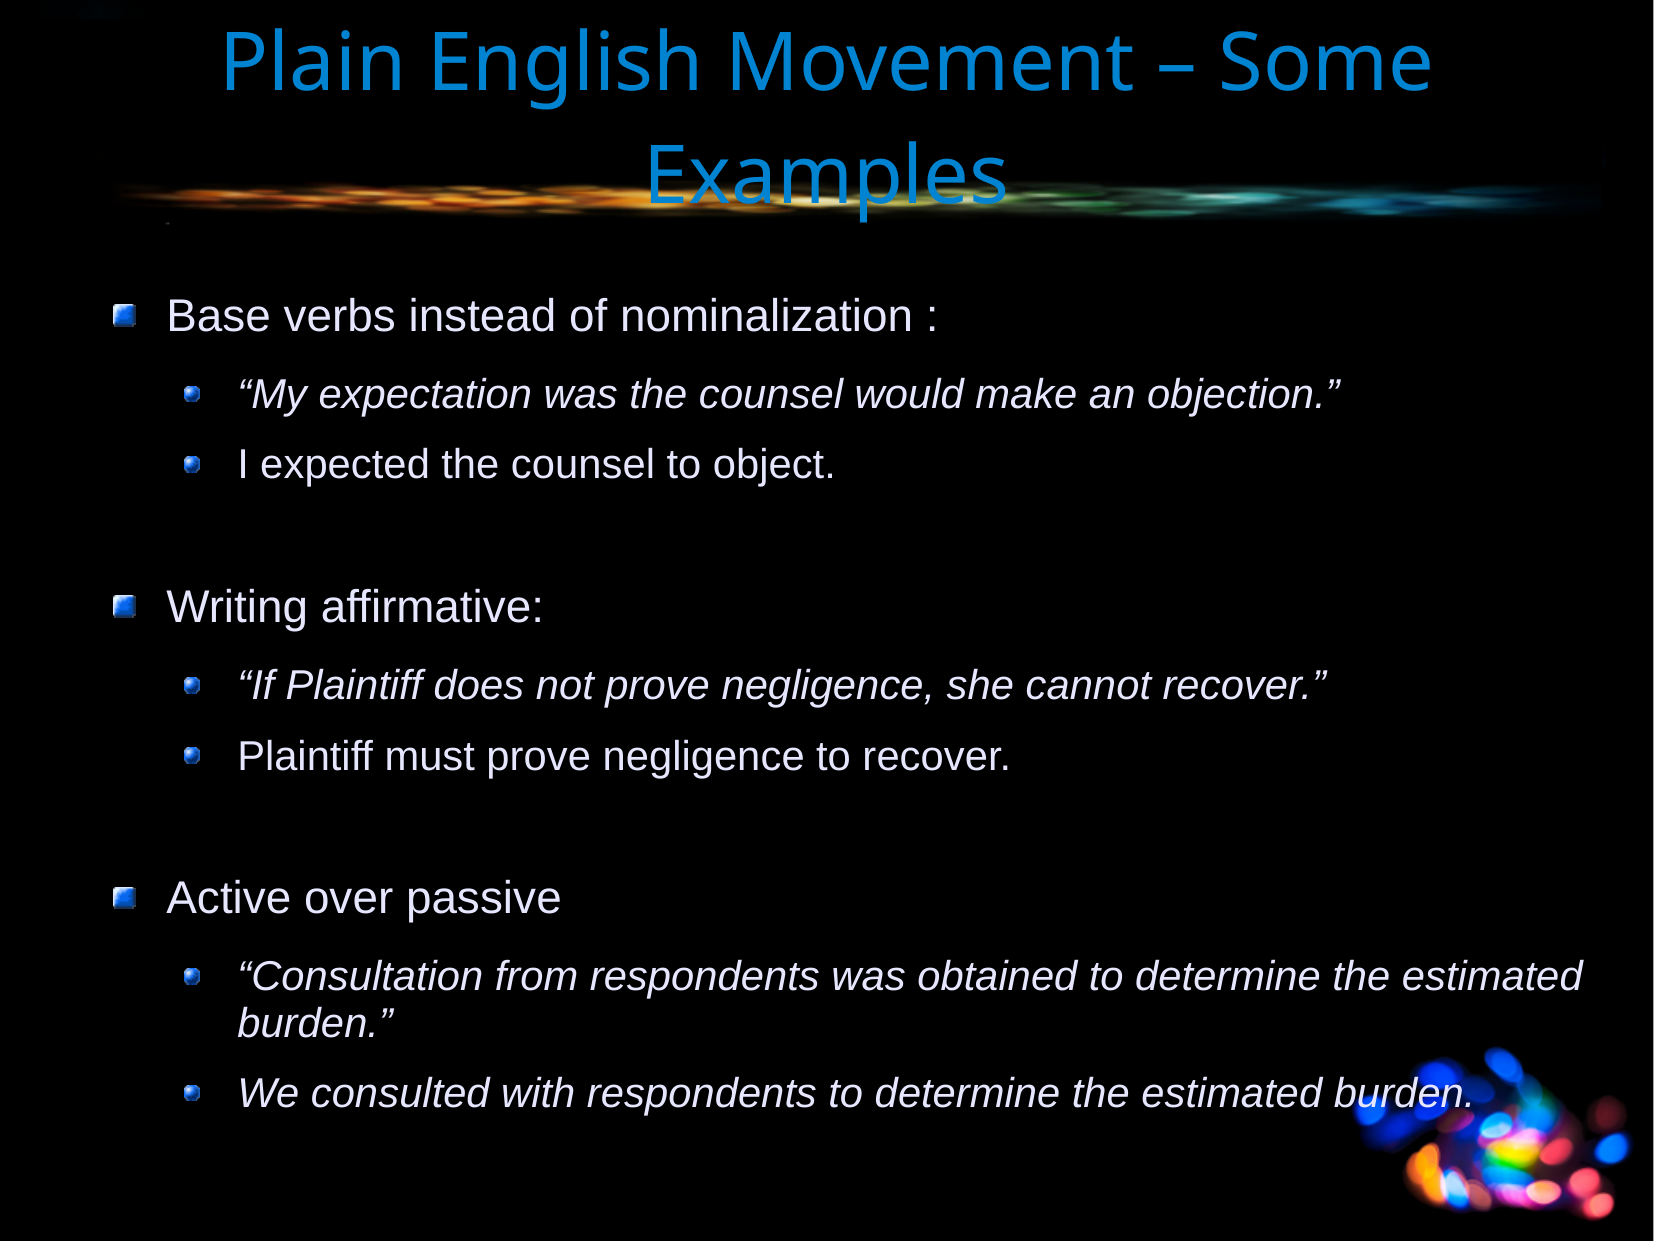

# Plain English Movement – Some Examples
Base verbs instead of nominalization :
“My expectation was the counsel would make an objection.”
I expected the counsel to object.
Writing affirmative:
“If Plaintiff does not prove negligence, she cannot recover.”
Plaintiff must prove negligence to recover.
Active over passive
“Consultation from respondents was obtained to determine the estimated burden.”
We consulted with respondents to determine the estimated burden.